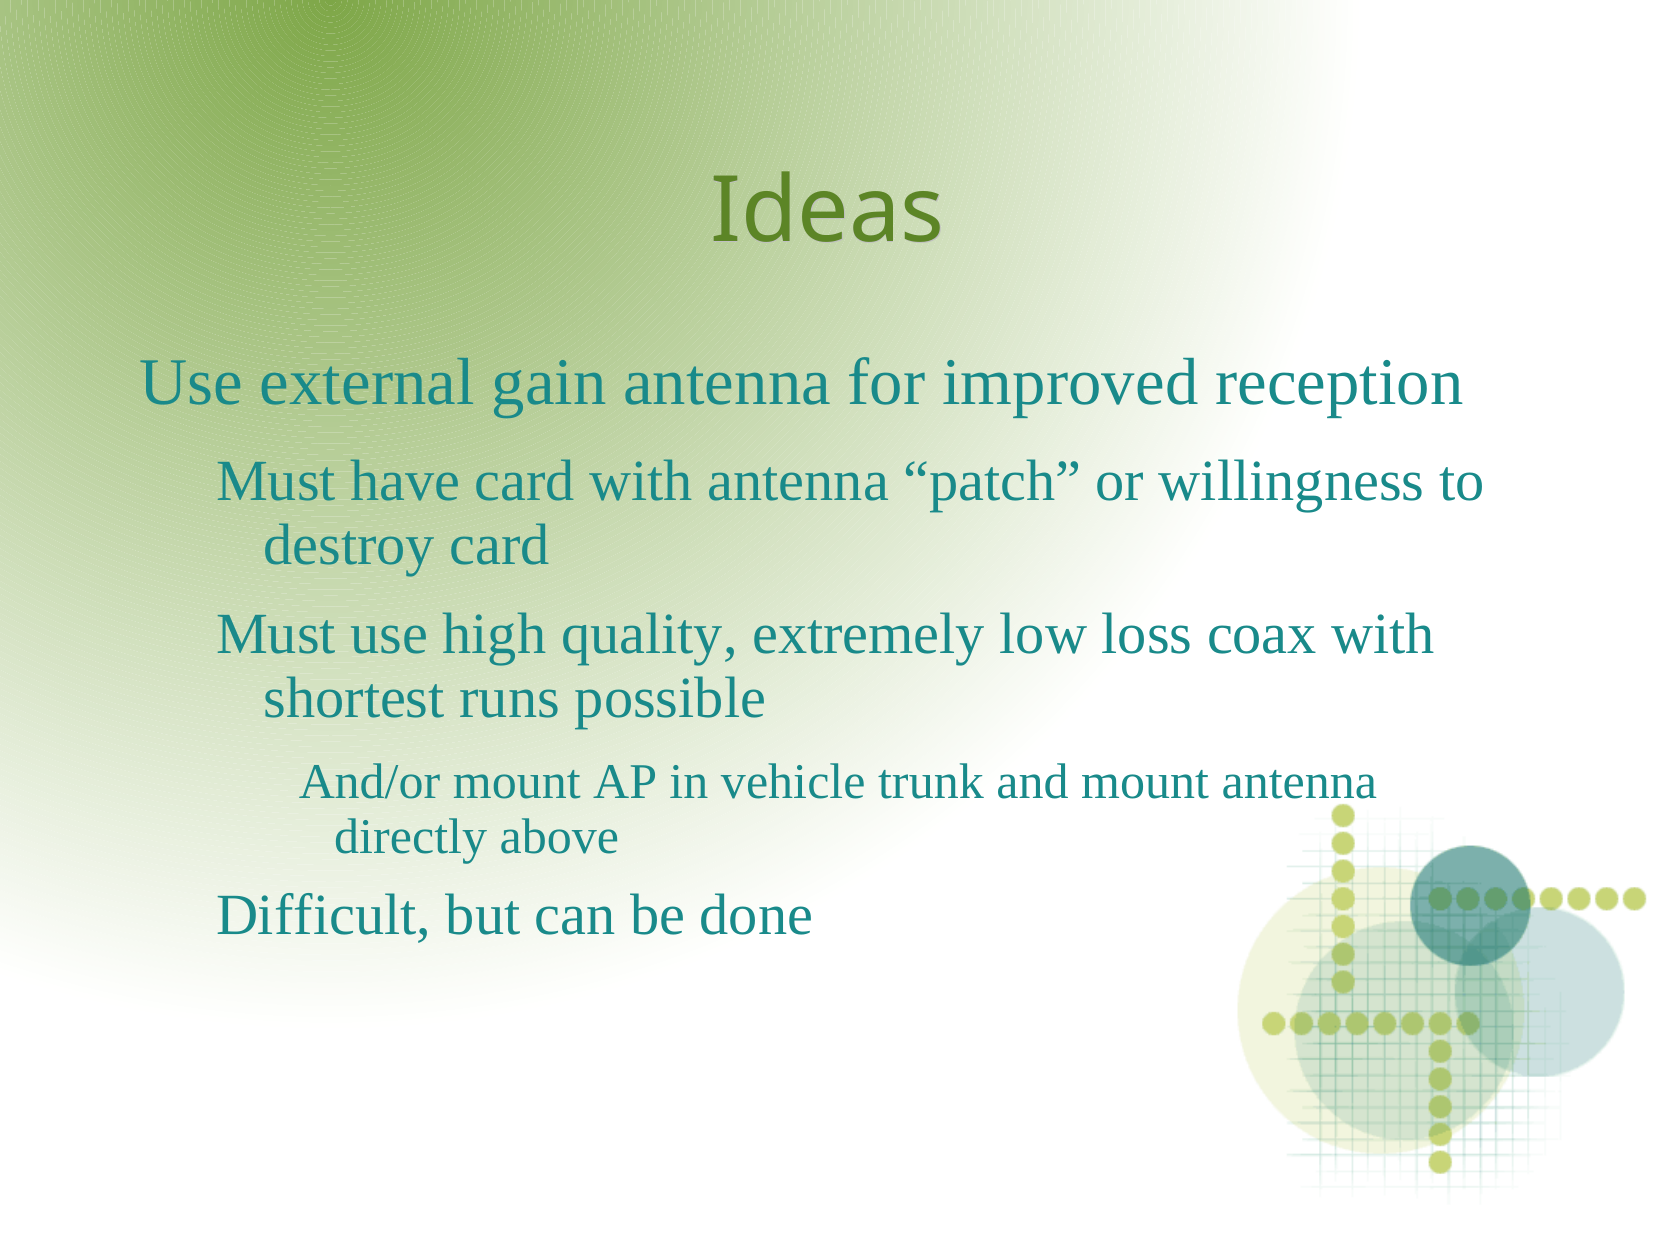

# Ideas
Use external gain antenna for improved reception
Must have card with antenna “patch” or willingness to destroy card
Must use high quality, extremely low loss coax with shortest runs possible
And/or mount AP in vehicle trunk and mount antenna directly above
Difficult, but can be done